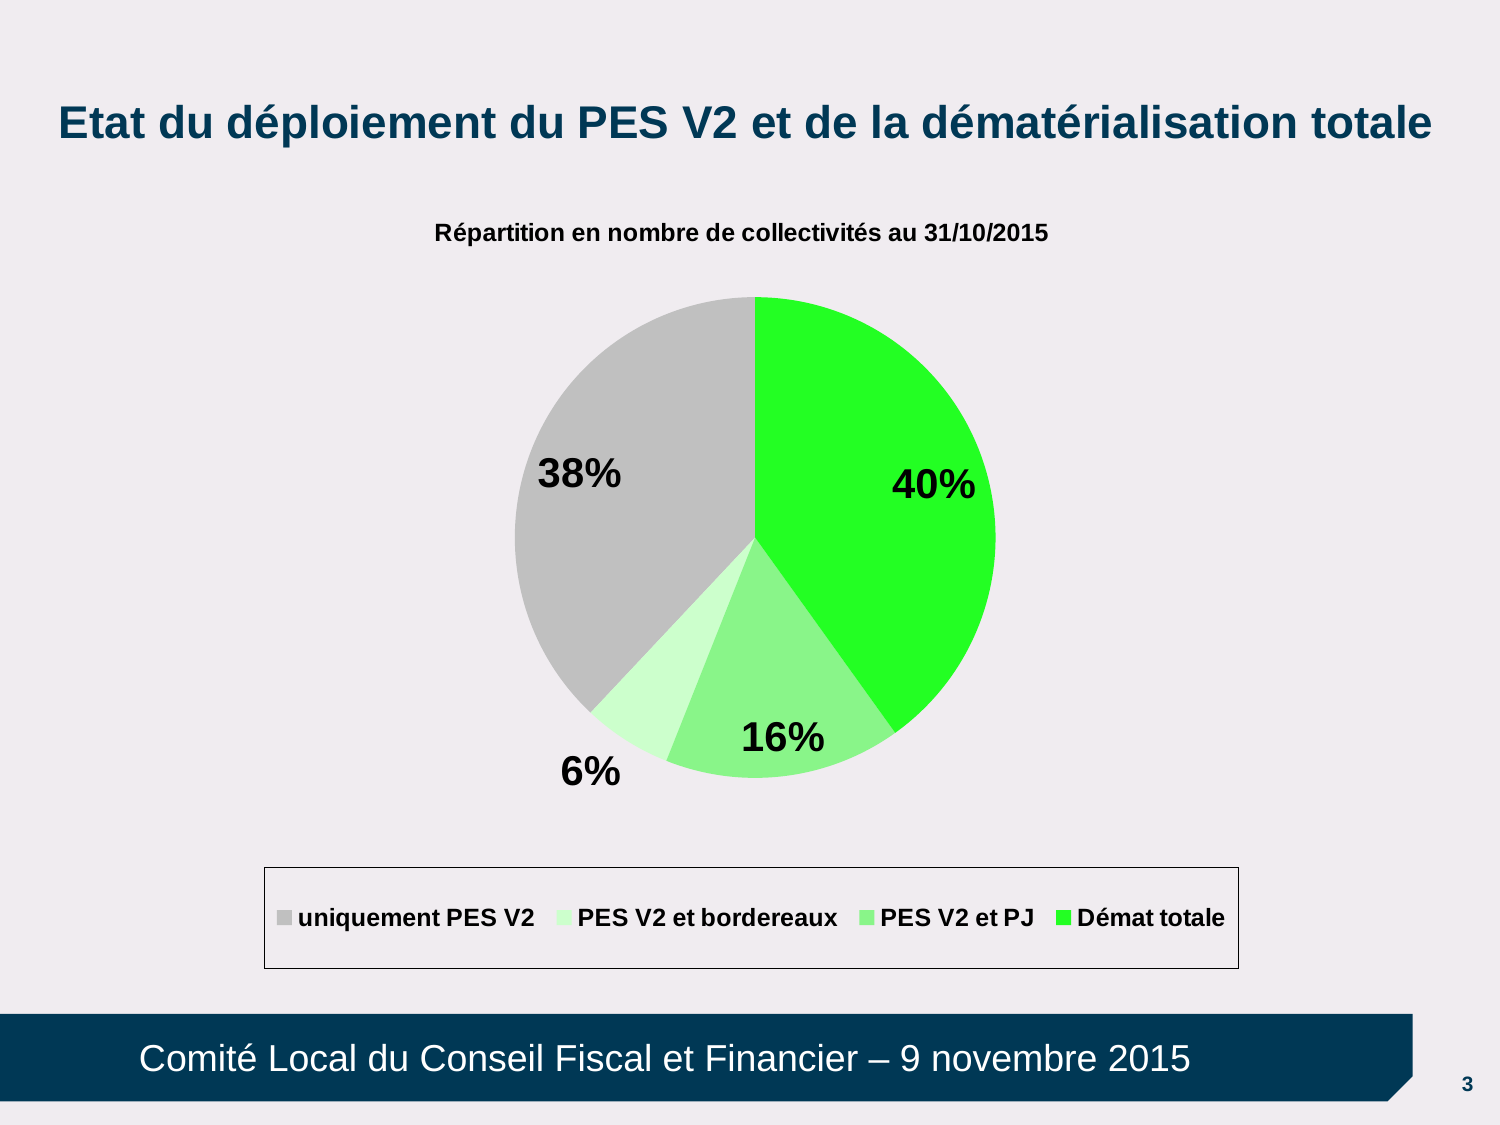

# Etat du déploiement du PES V2 et de la dématérialisation totale
### Chart: Répartition en nombre de collectivités au 31/10/2015
| Category | nombre de collectivités |
|---|---|
| uniquement PES V2 | 451.0 |
| PES V2 et bordereaux | 71.0 |
| PES V2 et PJ | 189.0 |
| Démat totale | 476.0 |